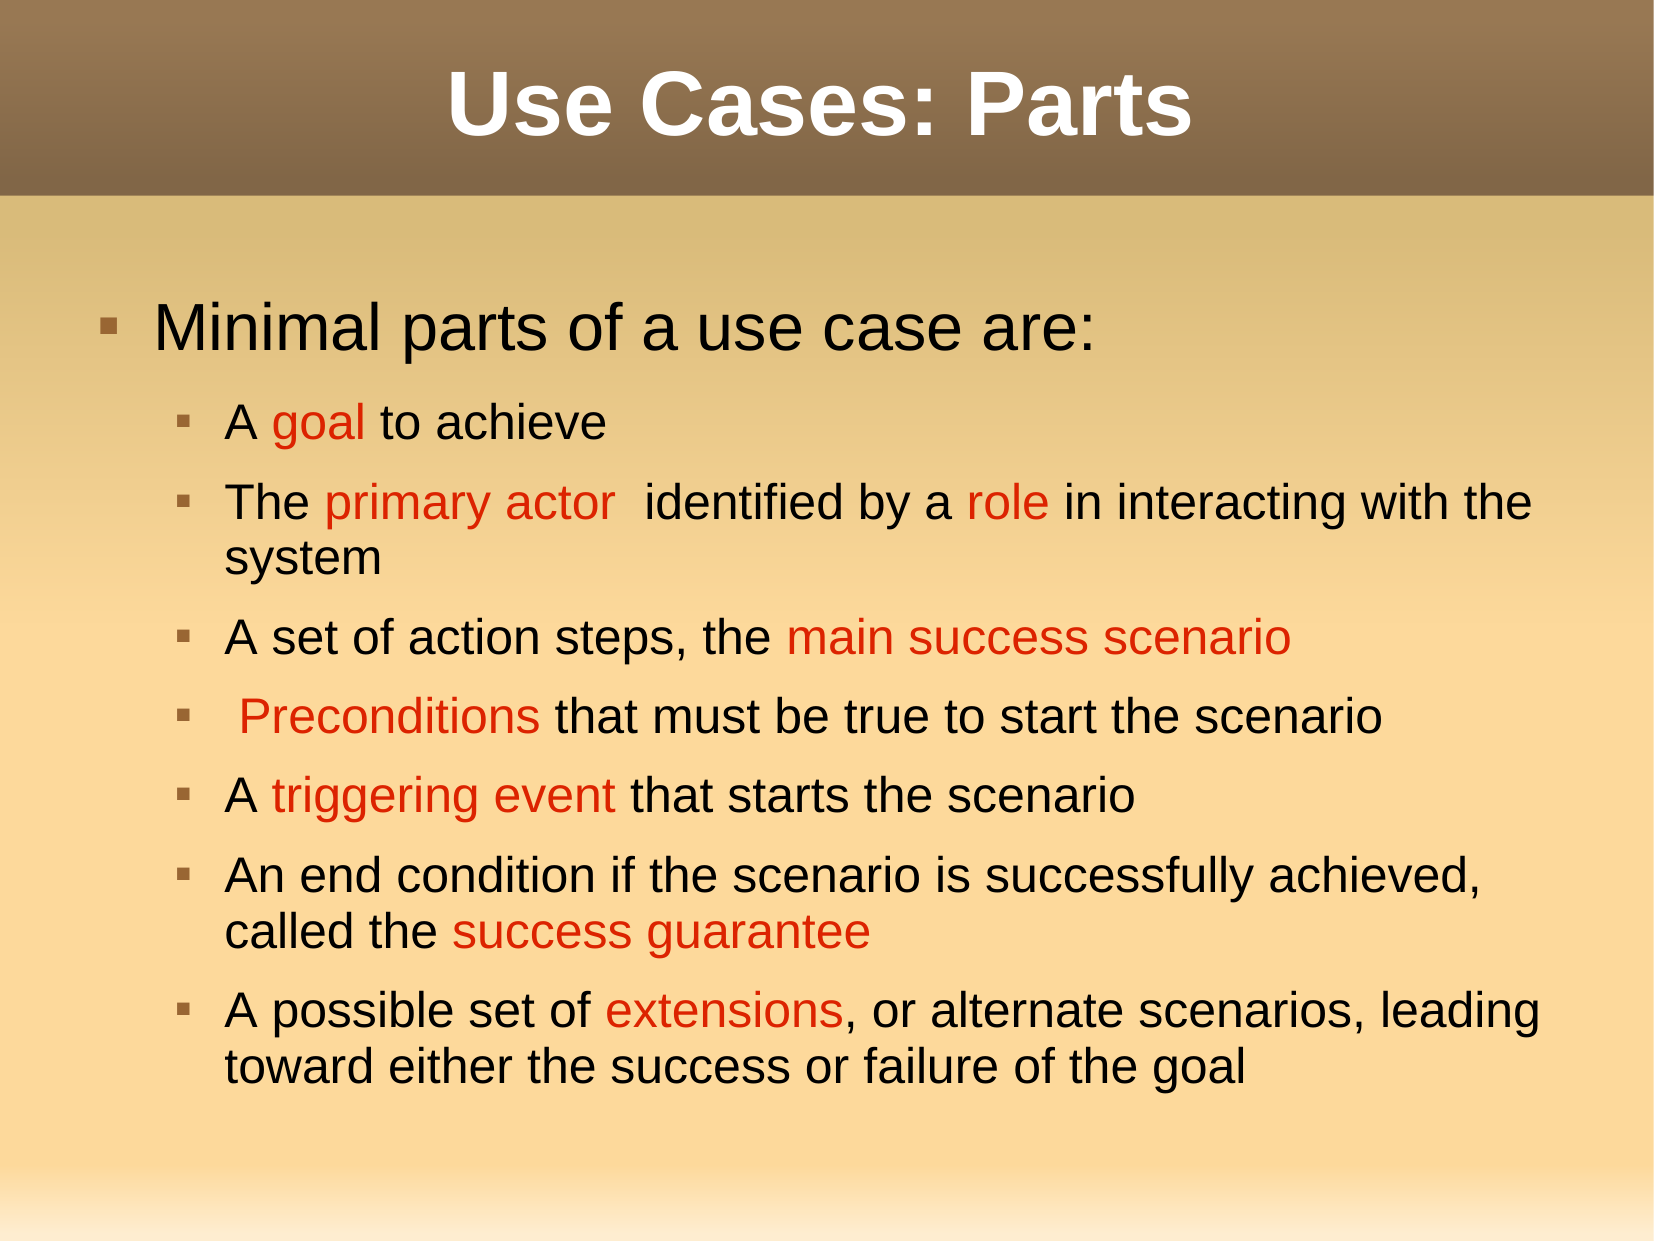

# Use Cases: Parts
Minimal parts of a use case are:
A goal to achieve
The primary actor identified by a role in interacting with the system
A set of action steps, the main success scenario
 Preconditions that must be true to start the scenario
A triggering event that starts the scenario
An end condition if the scenario is successfully achieved, called the success guarantee
A possible set of extensions, or alternate scenarios, leading toward either the success or failure of the goal